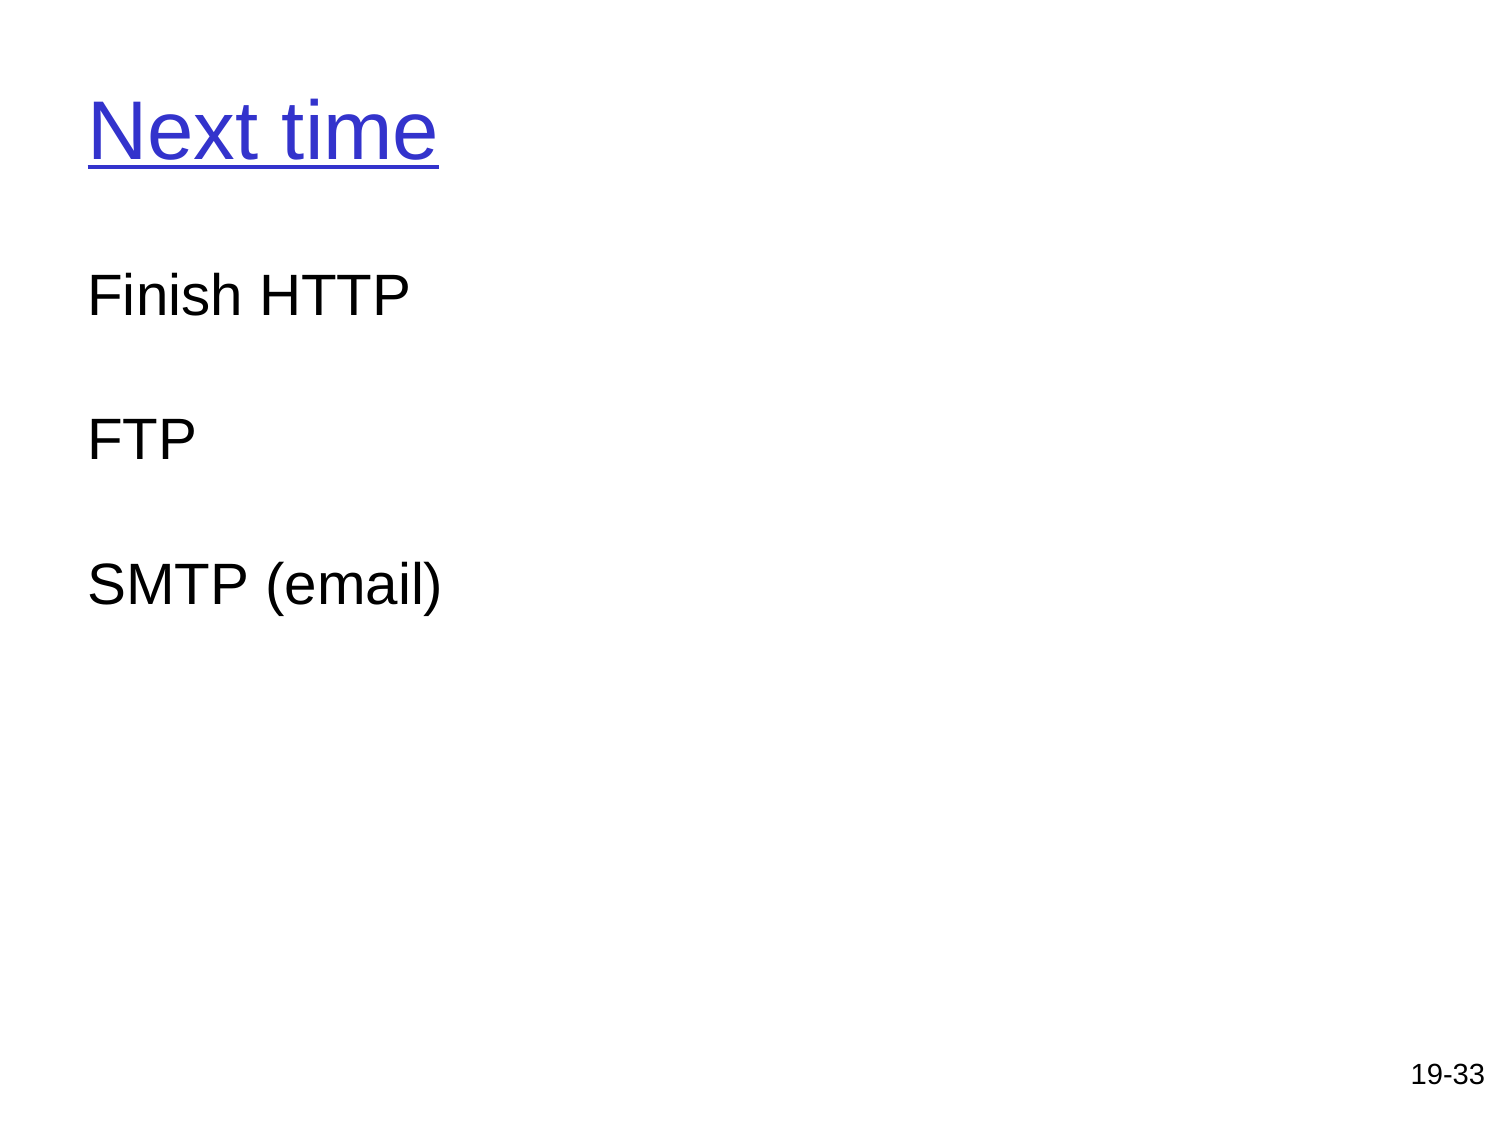

# Next time
Finish HTTP
FTP
SMTP (email)
33